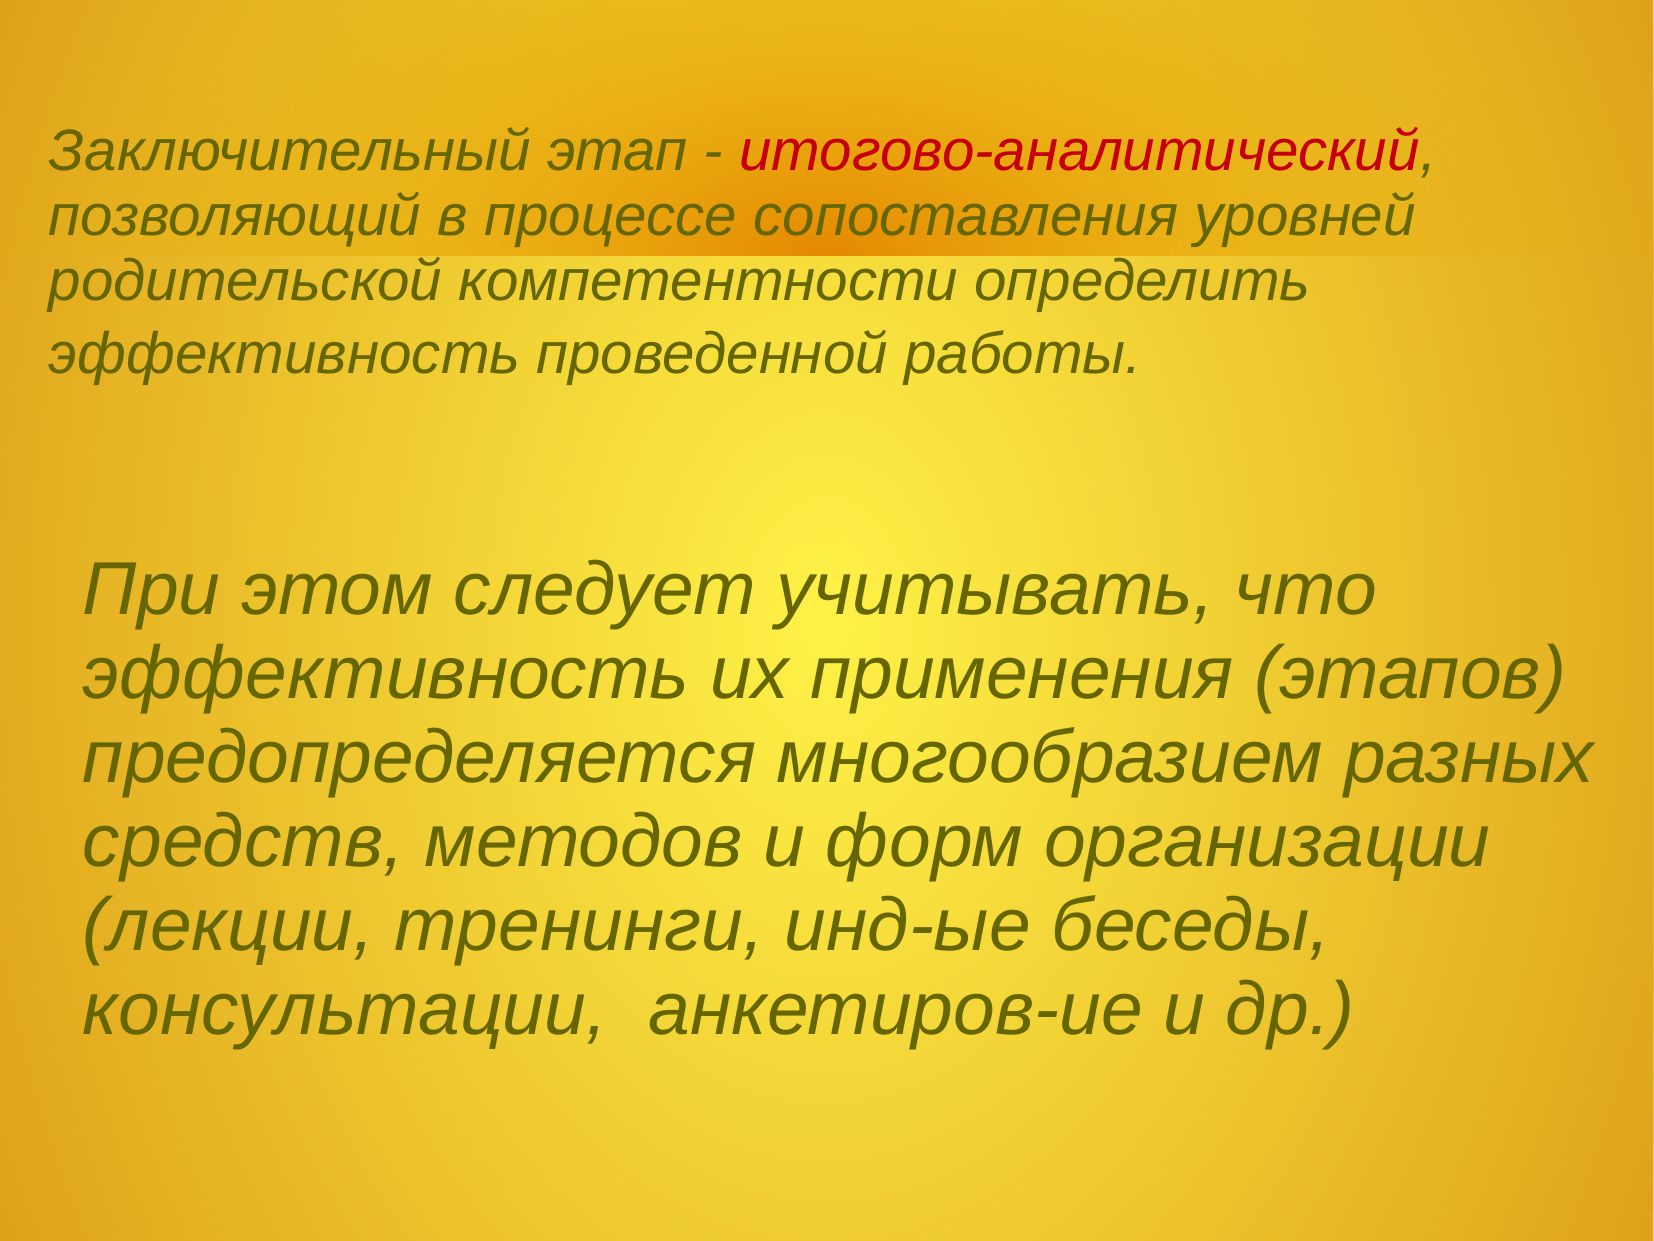

# Заключительный этап - итогово-аналитический, позволяющий в процессе сопоставления уровней родительской компетентности определить эффективность проведенной работы. При этом следует учитывать, что эффективность их применения (этапов) предопределяется многообразием разных средств, методов и форм организации (лекции, тренинги, инд-ые беседы, консультации, анкетиров-ие и др.)